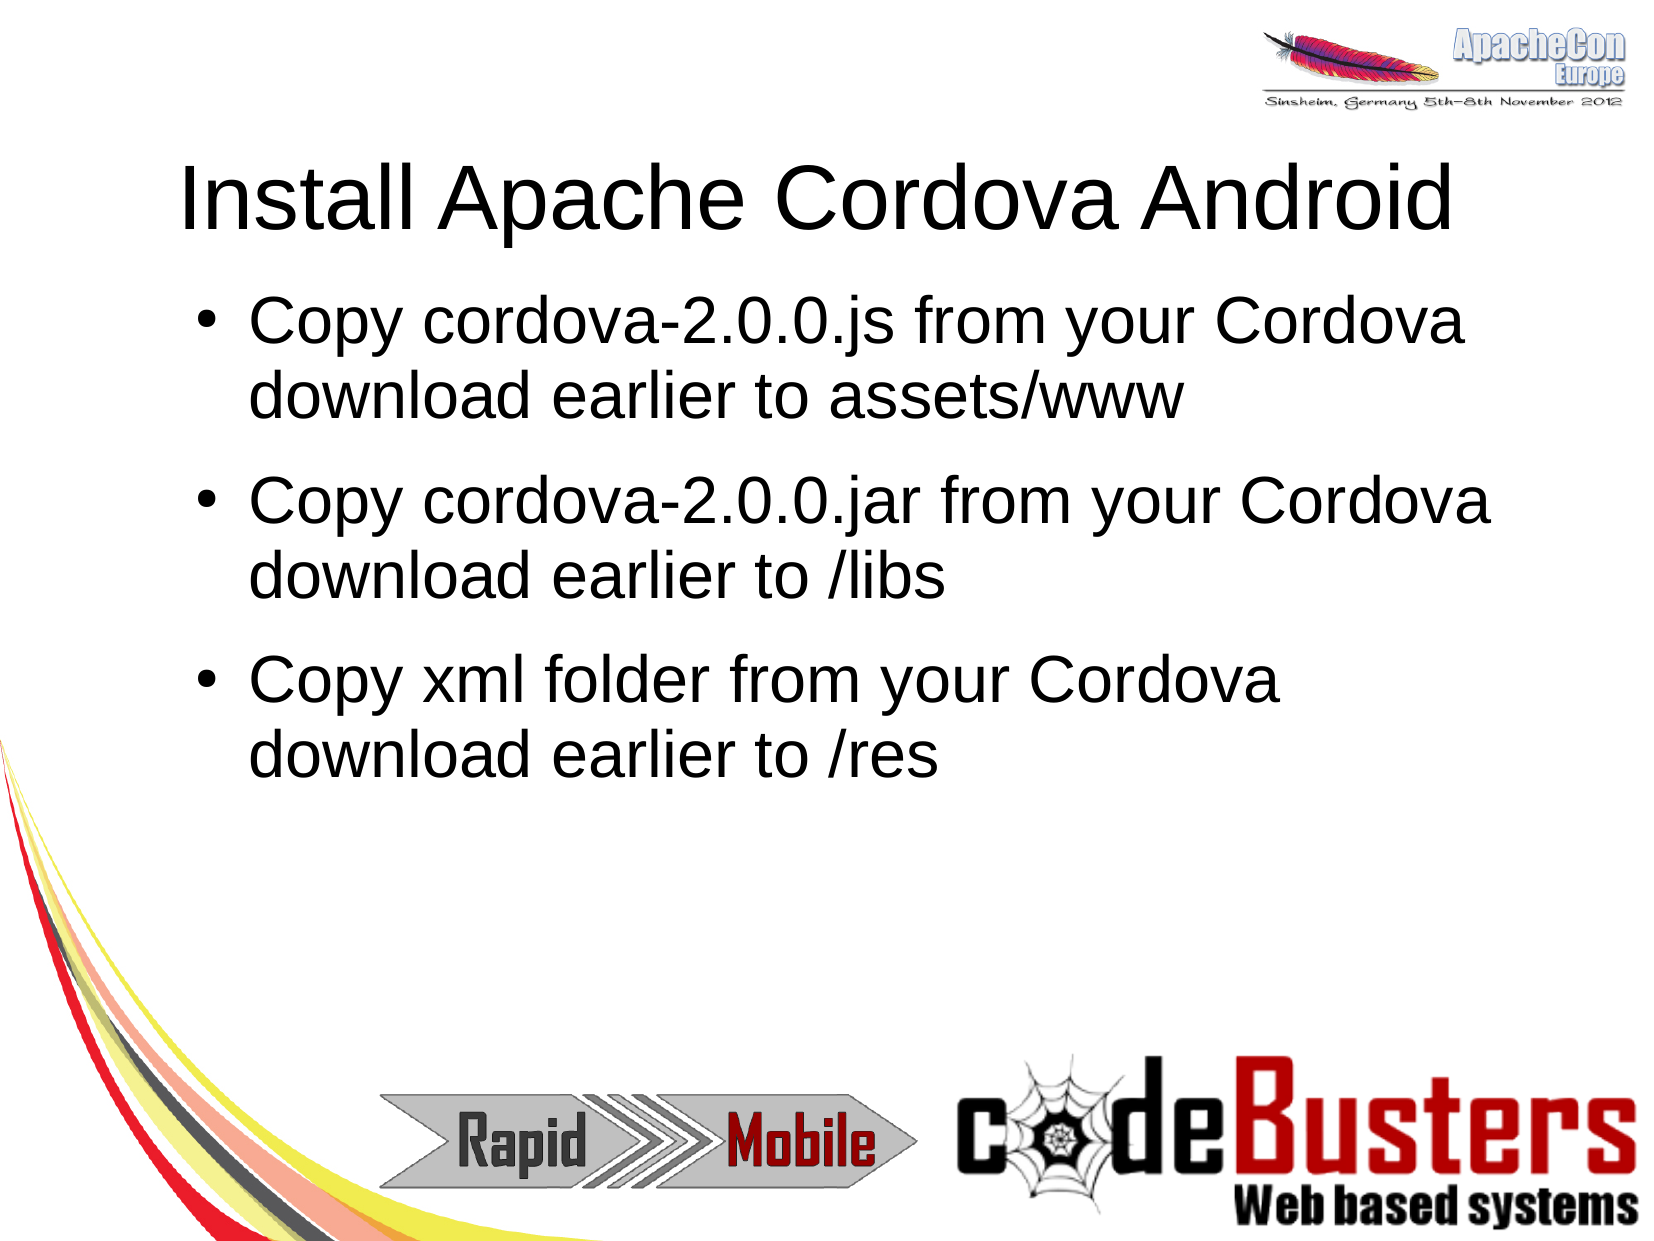

# Install Apache Cordova Android
Copy cordova-2.0.0.js from your Cordova download earlier to assets/www
Copy cordova-2.0.0.jar from your Cordova download earlier to /libs
Copy xml folder from your Cordova download earlier to /res